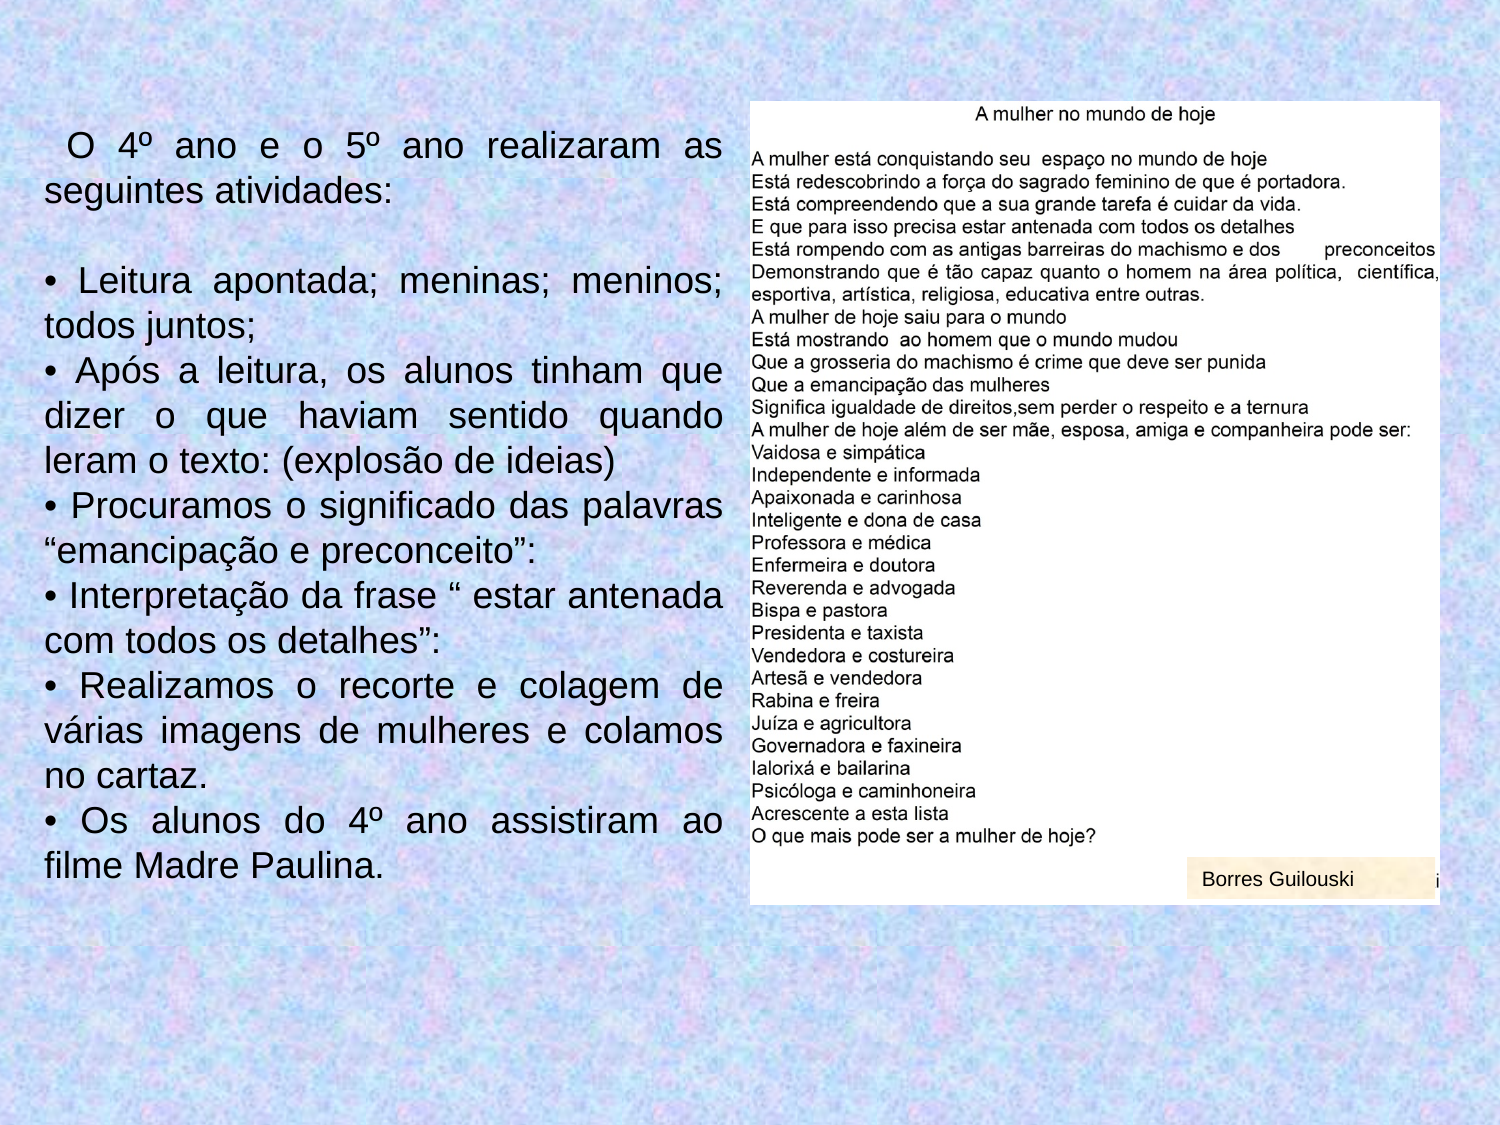

O 4º ano e o 5º ano realizaram as seguintes atividades:
• Leitura apontada; meninas; meninos; todos juntos;
• Após a leitura, os alunos tinham que dizer o que haviam sentido quando leram o texto: (explosão de ideias)
• Procuramos o significado das palavras “emancipação e preconceito”:
• Interpretação da frase “ estar antenada com todos os detalhes”:
• Realizamos o recorte e colagem de várias imagens de mulheres e colamos no cartaz.
• Os alunos do 4º ano assistiram ao filme Madre Paulina.
Borres Guilouski